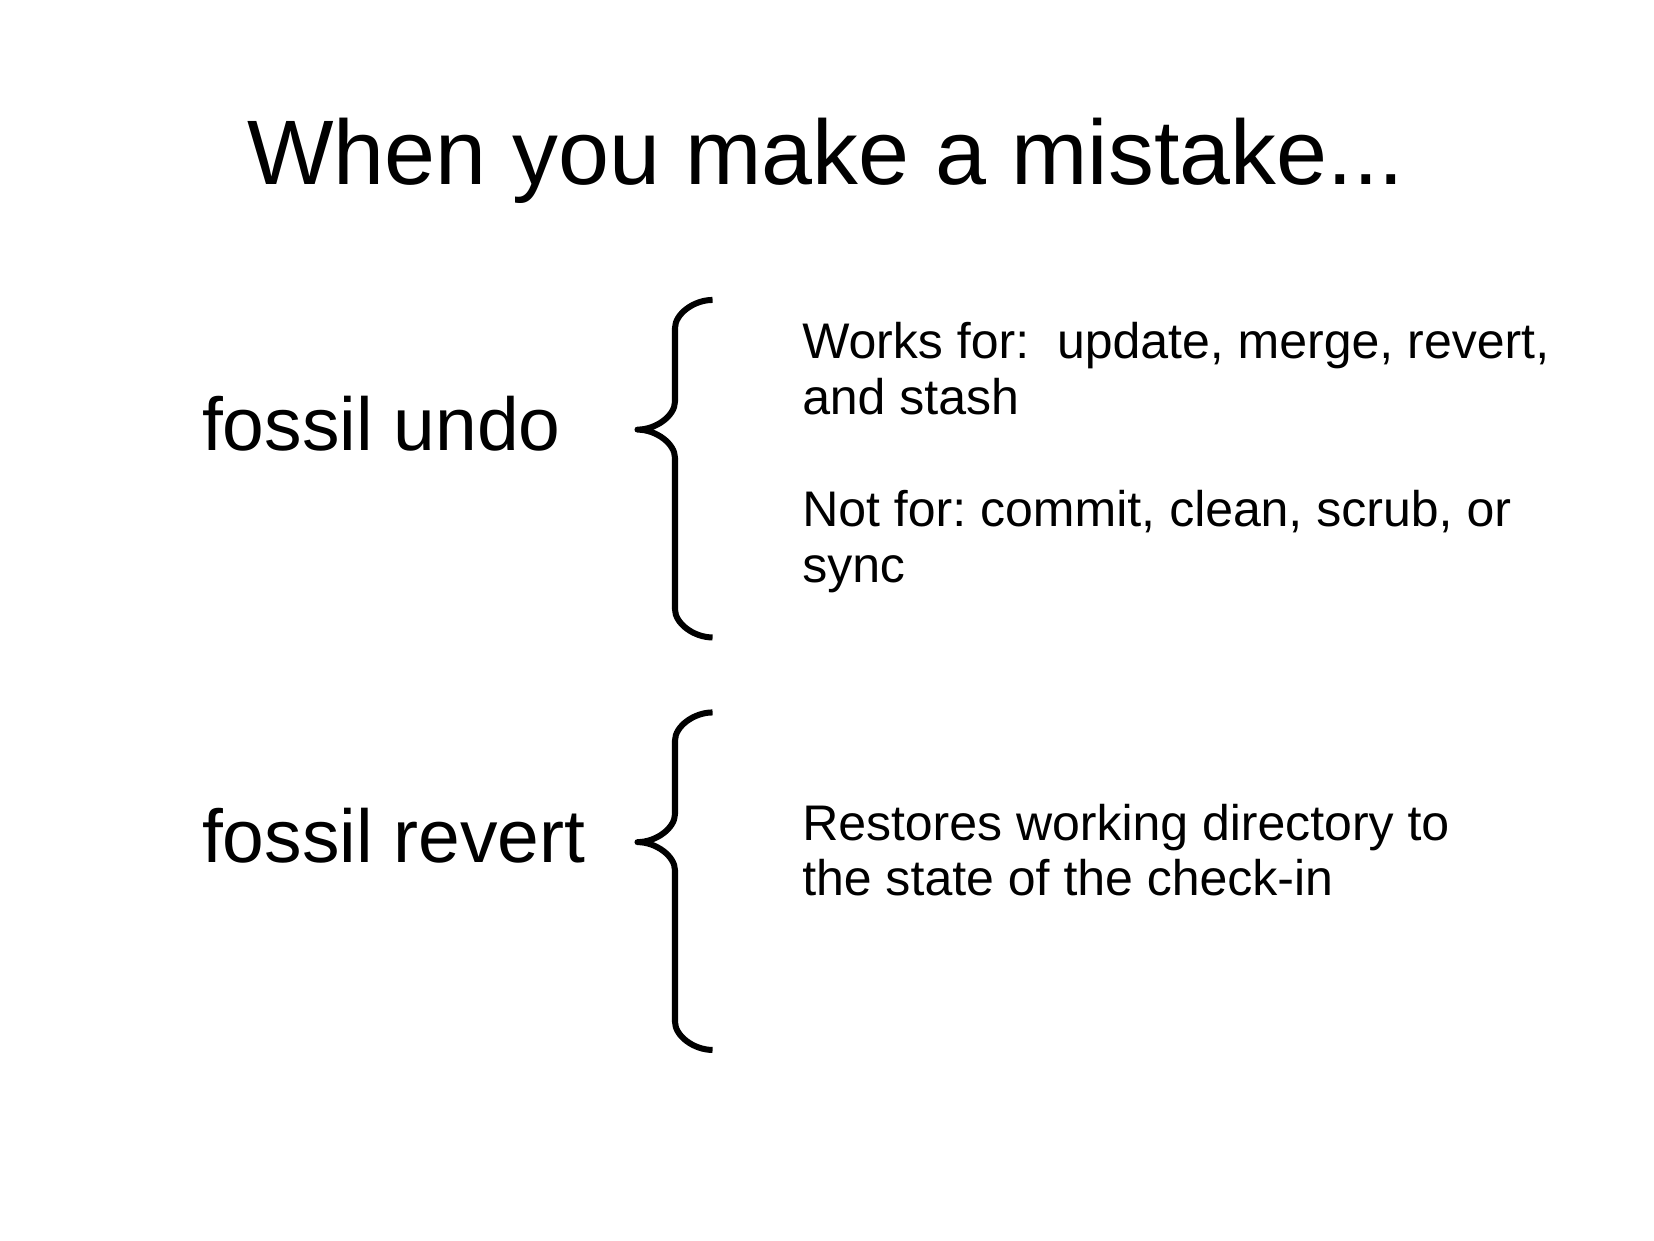

# When you make a mistake...
Works for: update, merge, revert,
and stash
Not for: commit, clean, scrub, or
sync
fossil undo
fossil revert
Restores working directory to
the state of the check-in